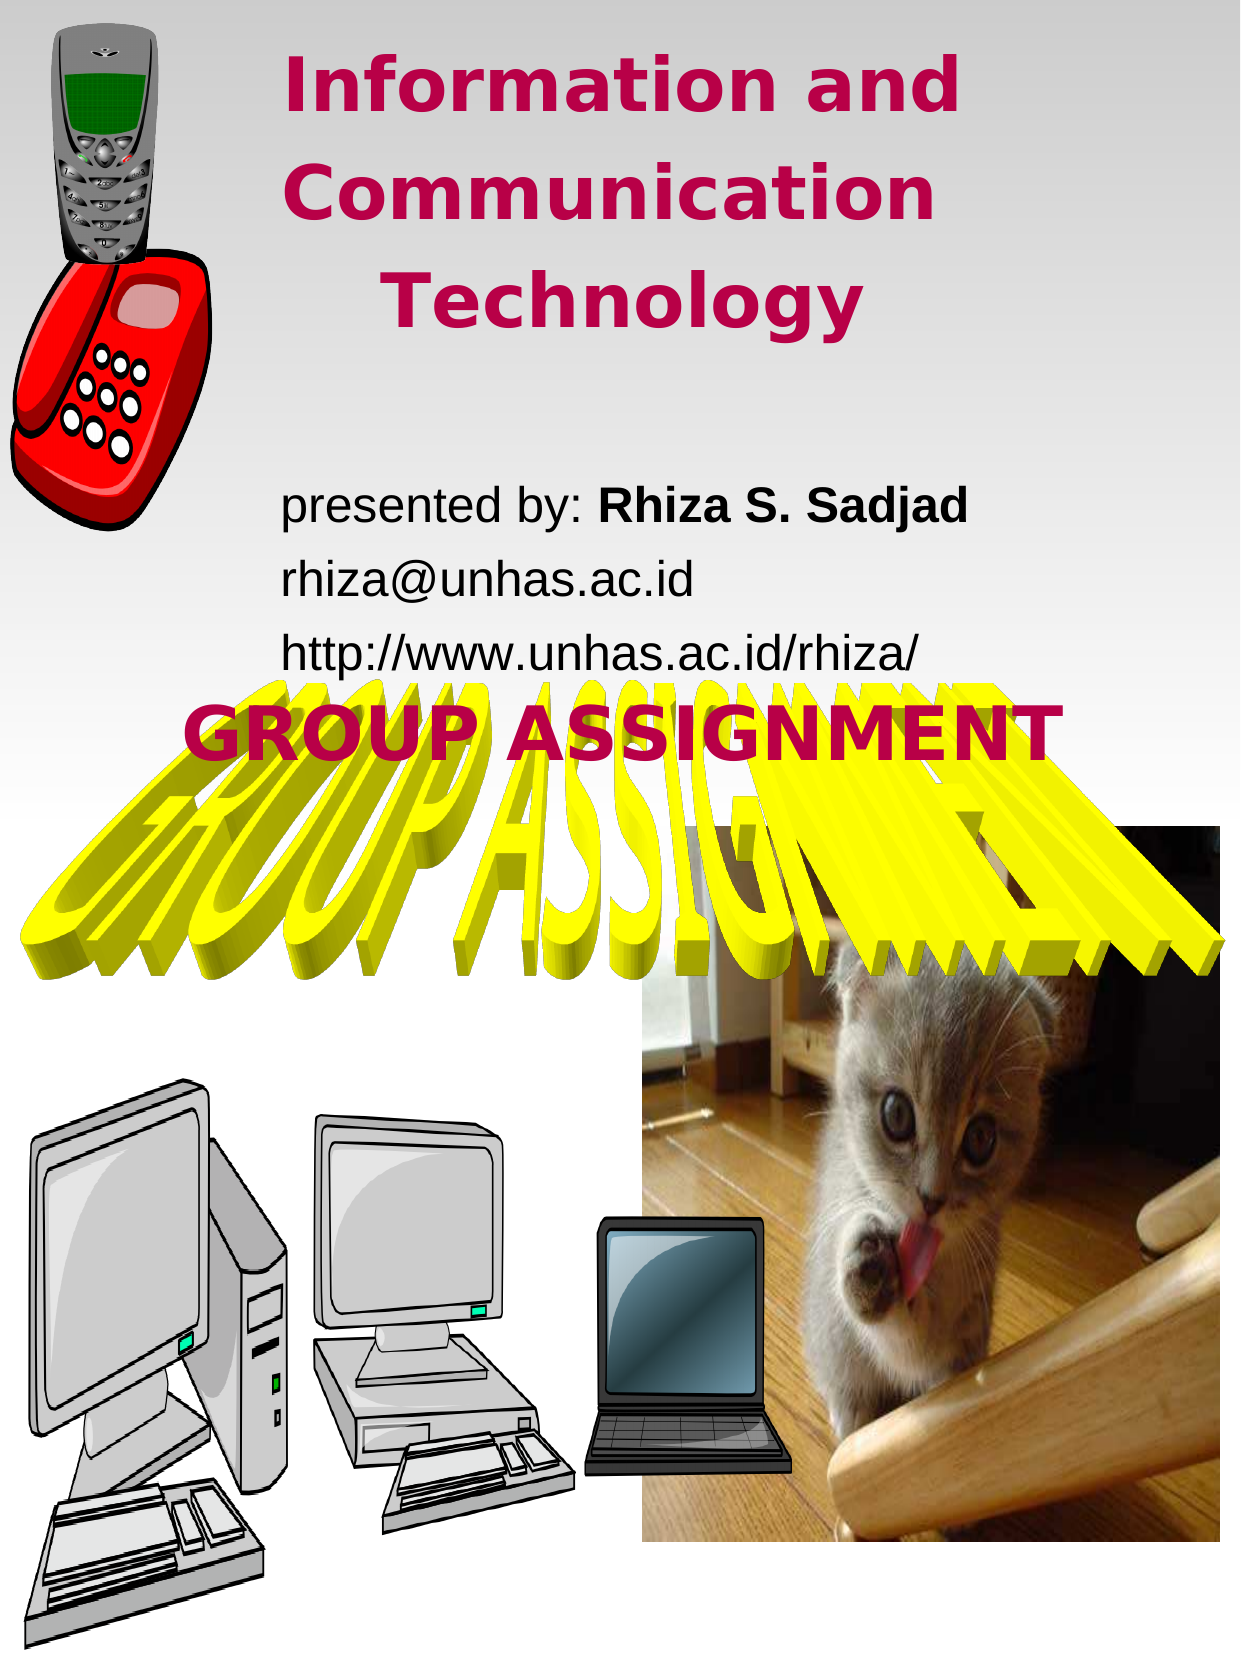

# Information and Communication Technology GROUP ASSIGNMENT
presented by: Rhiza S. Sadjad
rhiza@unhas.ac.id http://www.unhas.ac.id/rhiza/
GROUP ASSIGNMENT